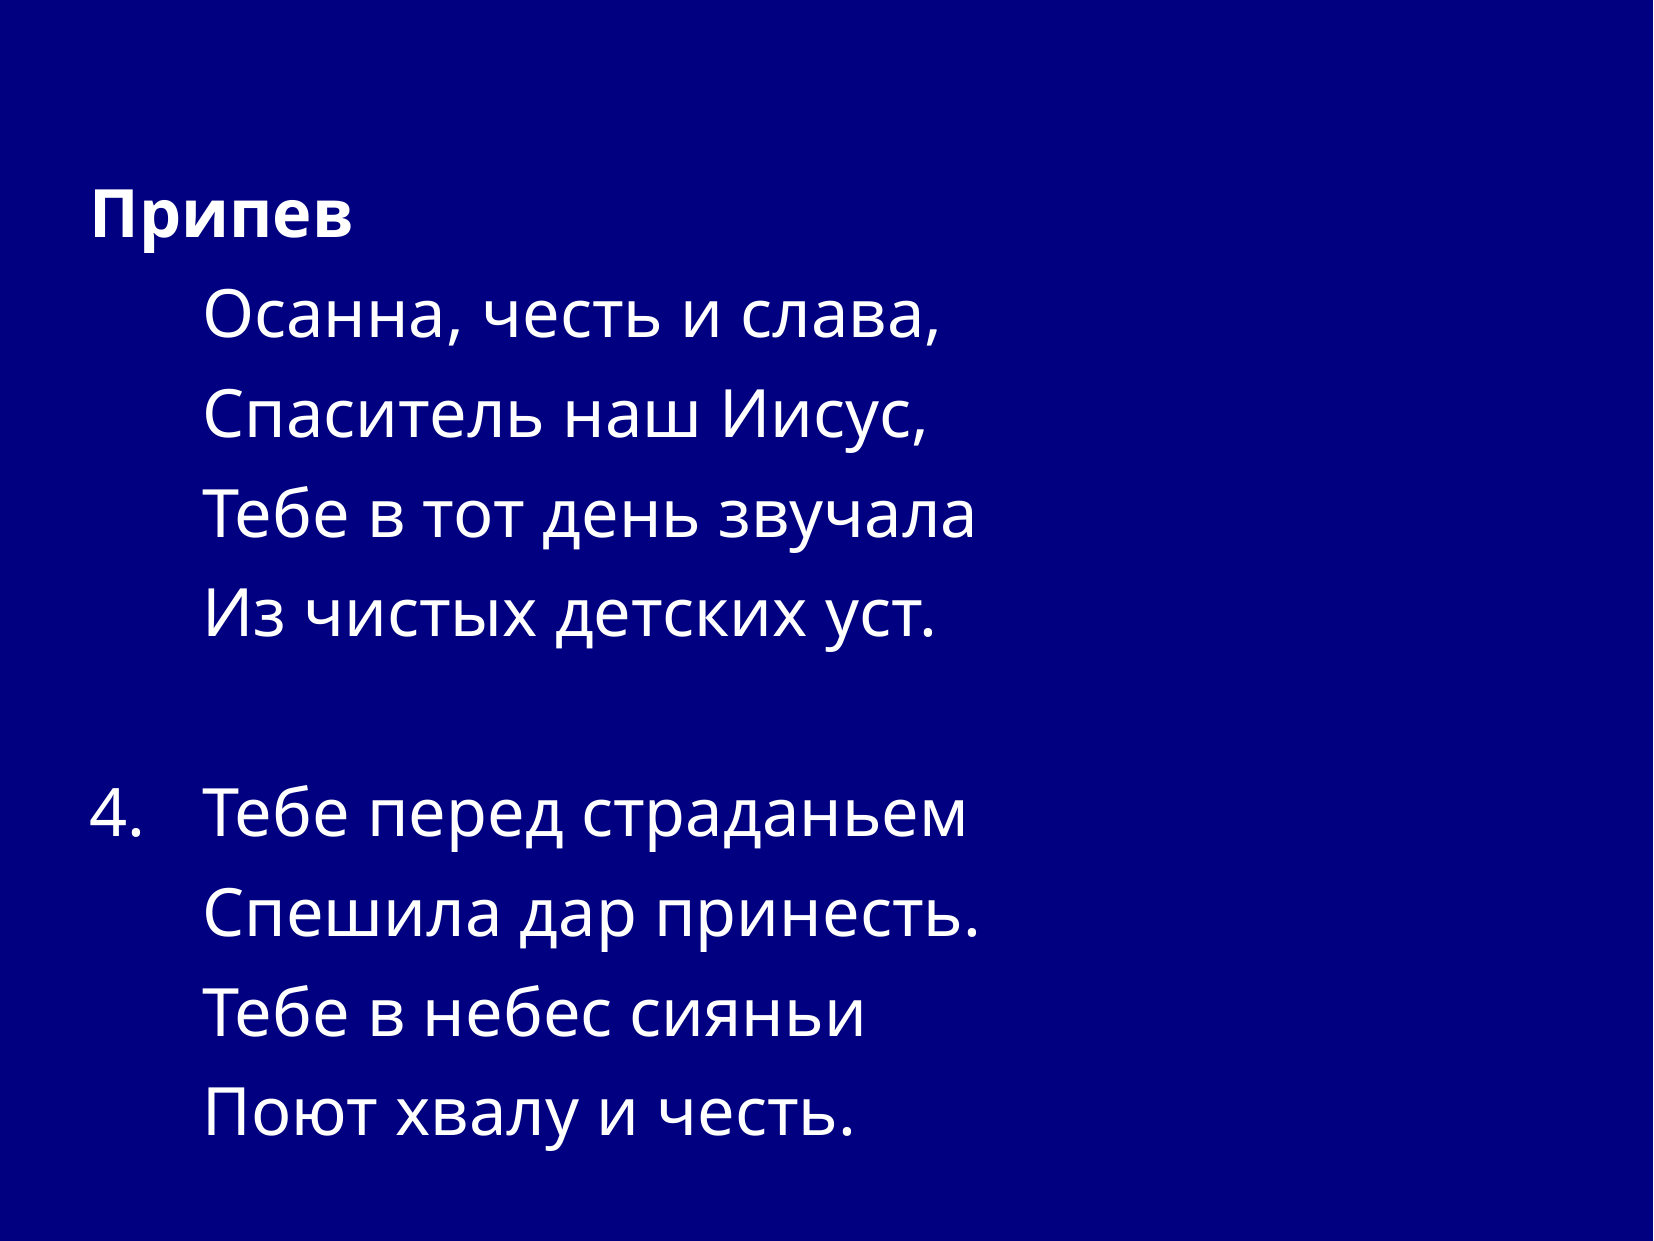

Припев
	Осанна, честь и слава,
	Спаситель наш Иисус,
	Тебе в тот день звучала
	Из чистых детских уст.
4.	Тебе перед страданьем
	Спешила дар принесть.
	Тебе в небес сияньи
	Поют хвалу и честь.